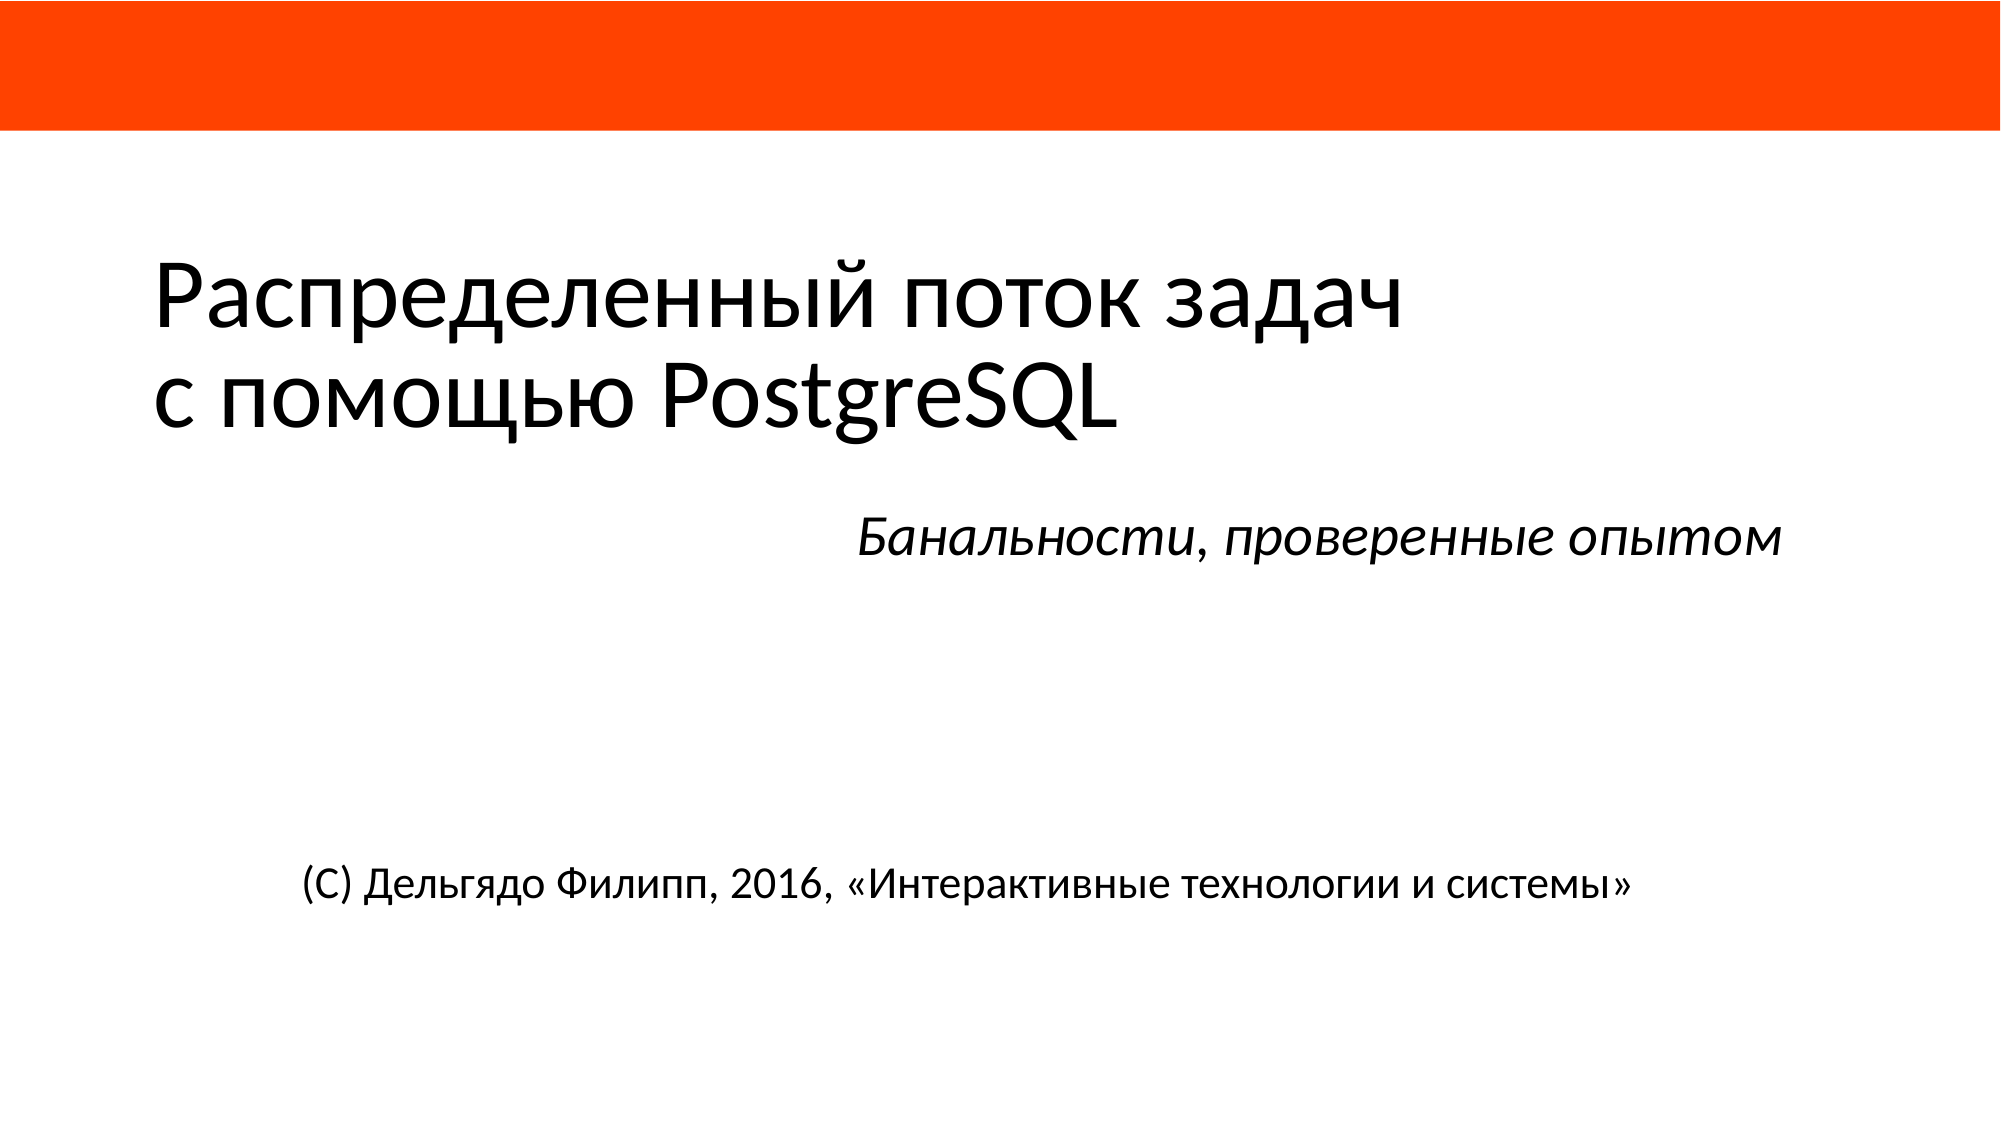

# Распределенный поток задач с помощью PostgreSQL Банальности, проверенные опытом (С) Дельгядо Филипп, 2016, «Интерактивные технологии и системы»